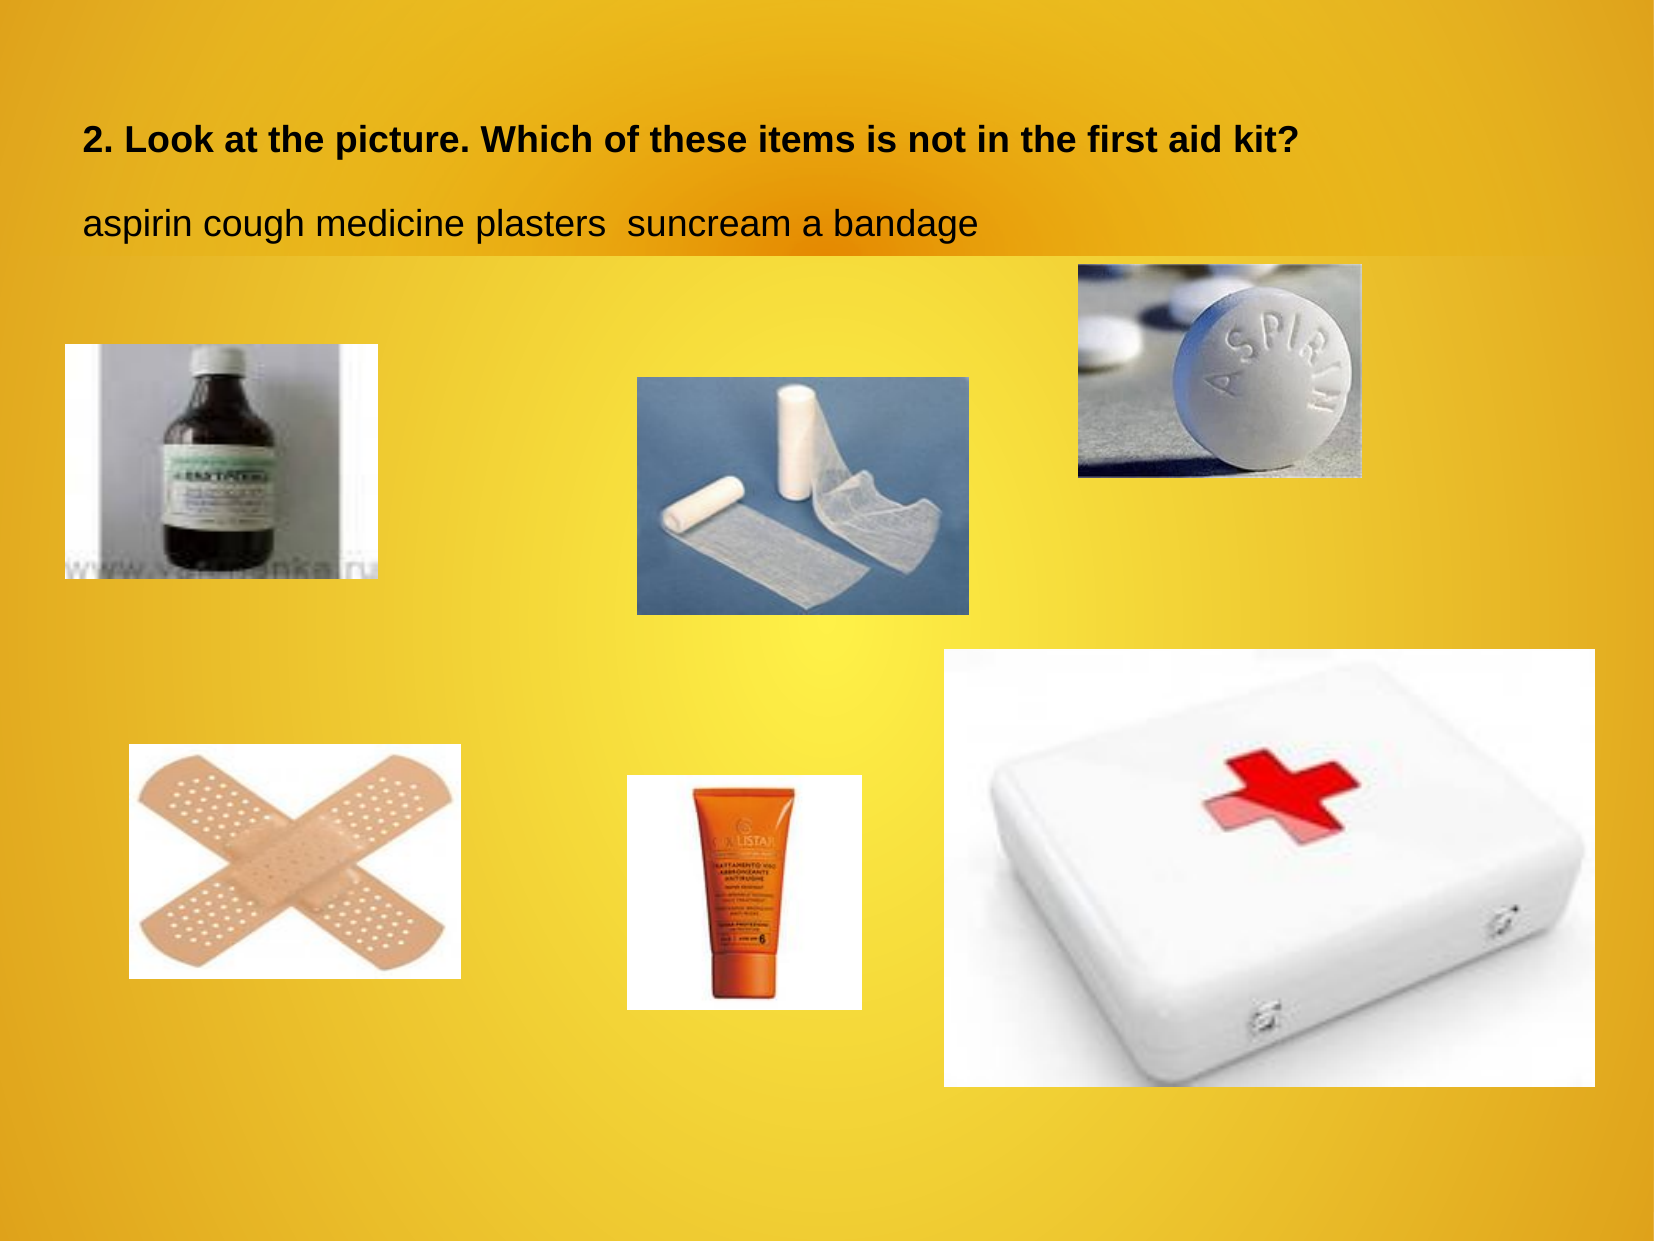

# 2. Look at the picture. Which of these items is not in the first aid kit?
aspirin cough medicine plasters suncream a bandage